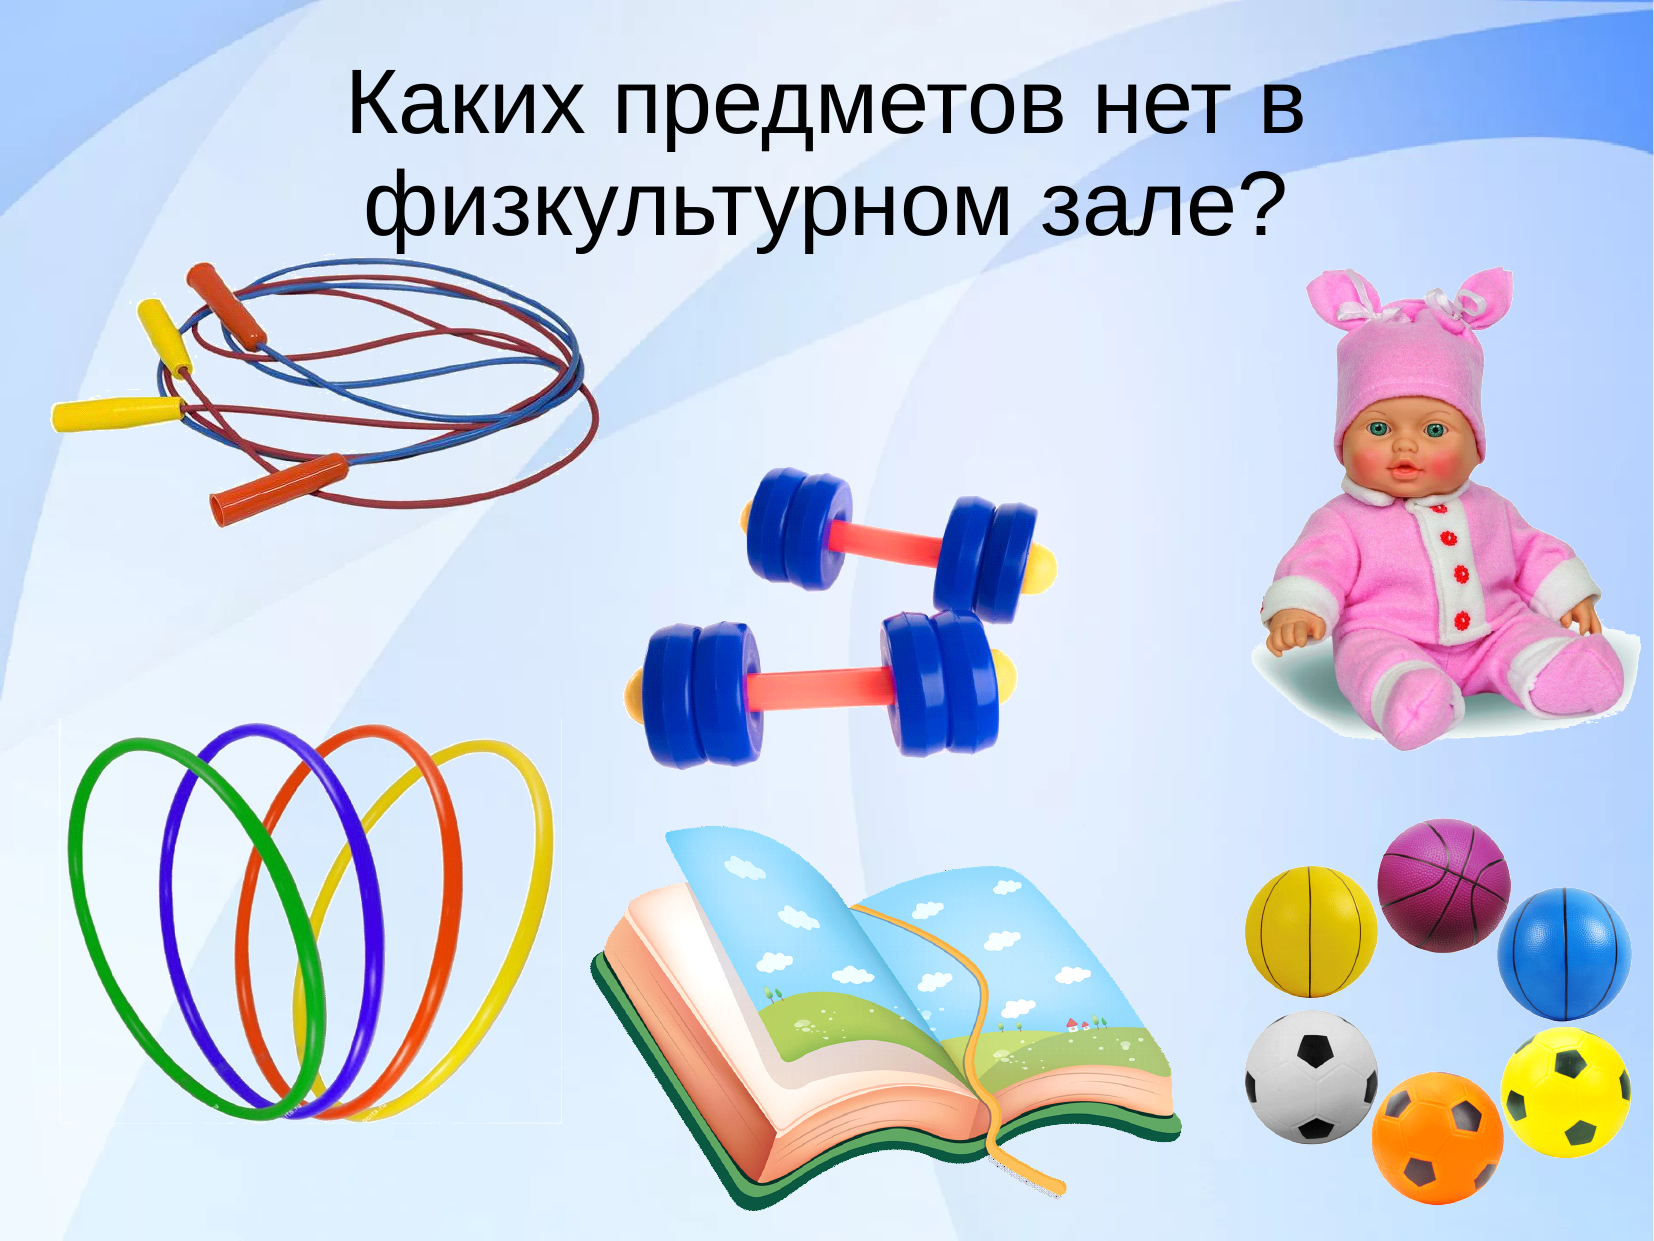

# Каких предметов нет в физкультурном зале?